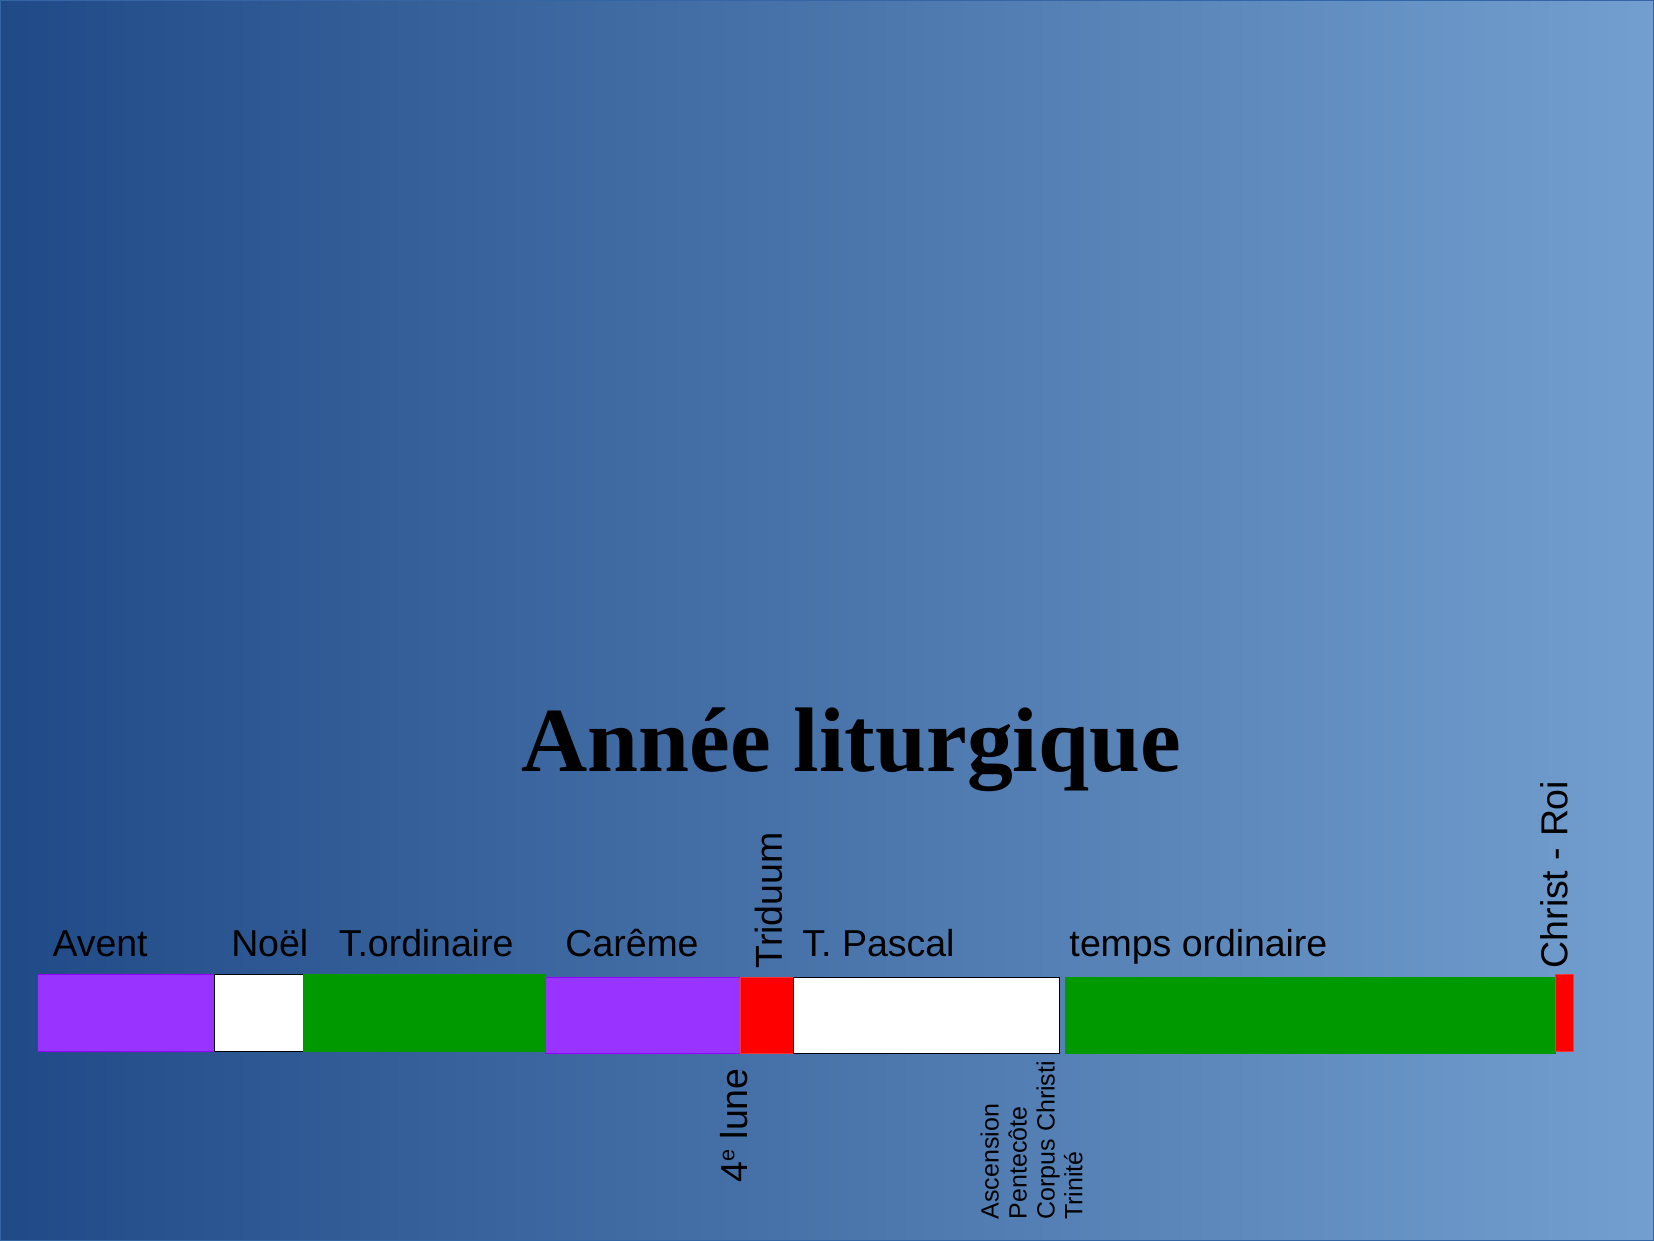

Année liturgique
Christ - Roi
Triduum
Avent Noël T.ordinaire Carême T. Pascal temps ordinaire
Ascension
Pentecôte
Corpus Christi
Trinité
4e lune